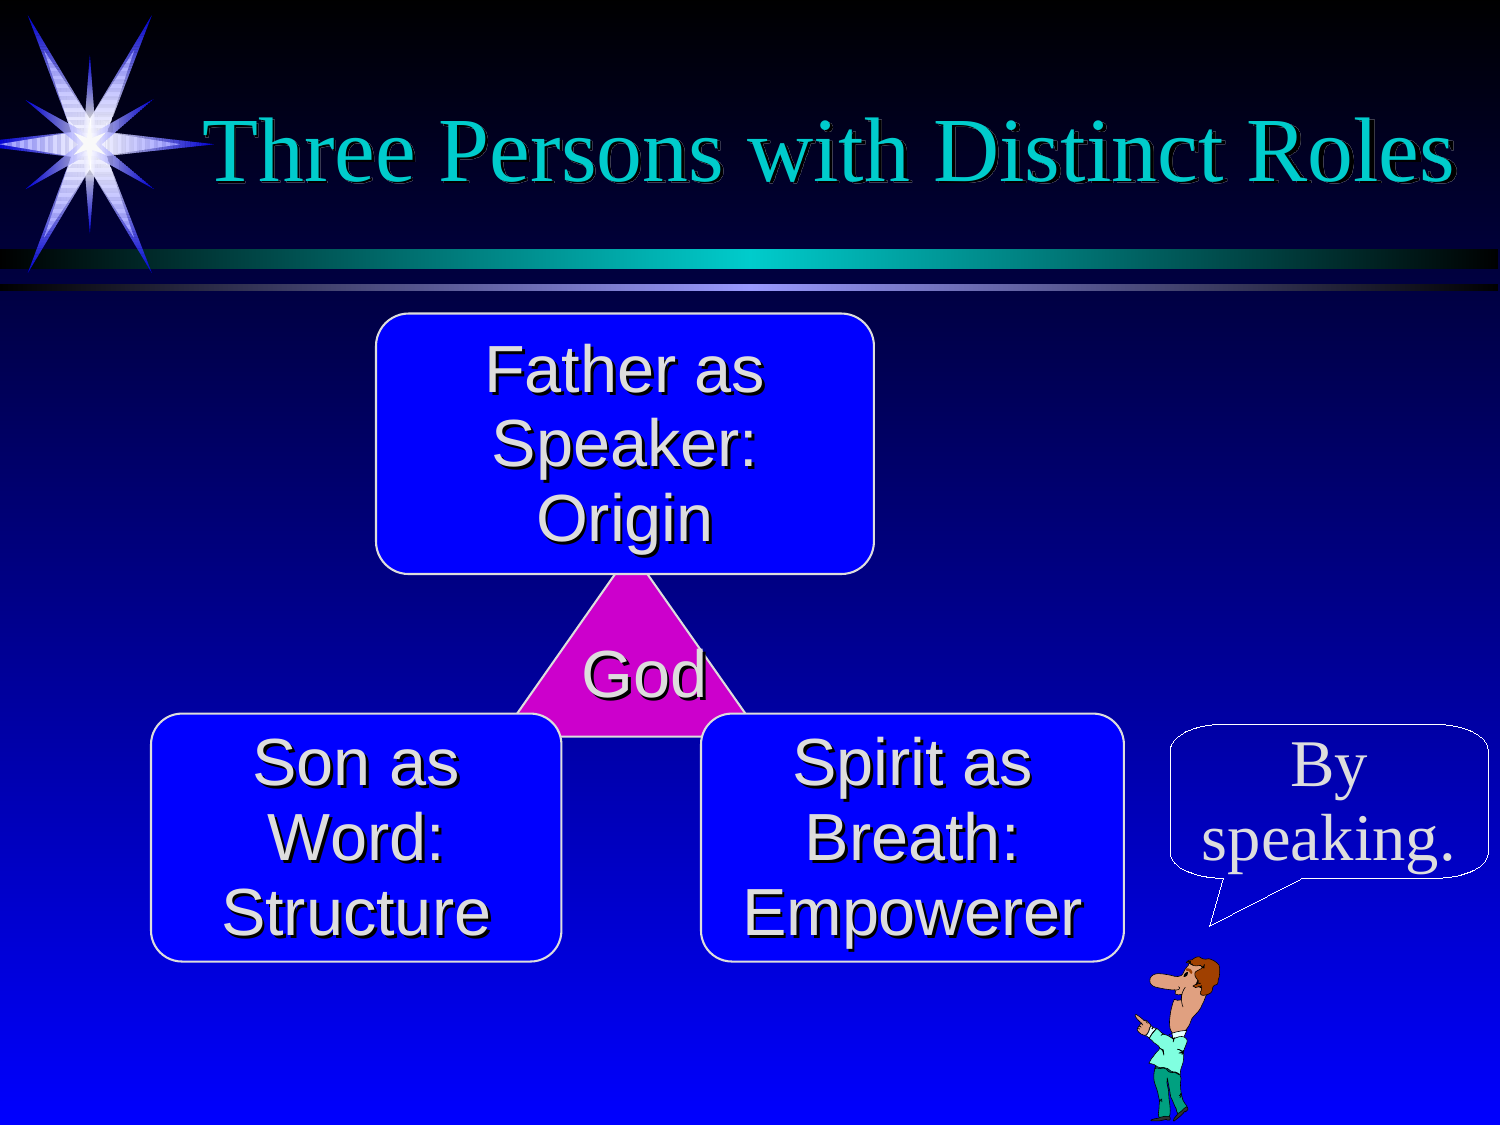

# Three Persons with Distinct Roles
Father as
Speaker:
Origin
God
Son as
Word:
Structure
Spirit as
Breath:
Empowerer
By speaking.